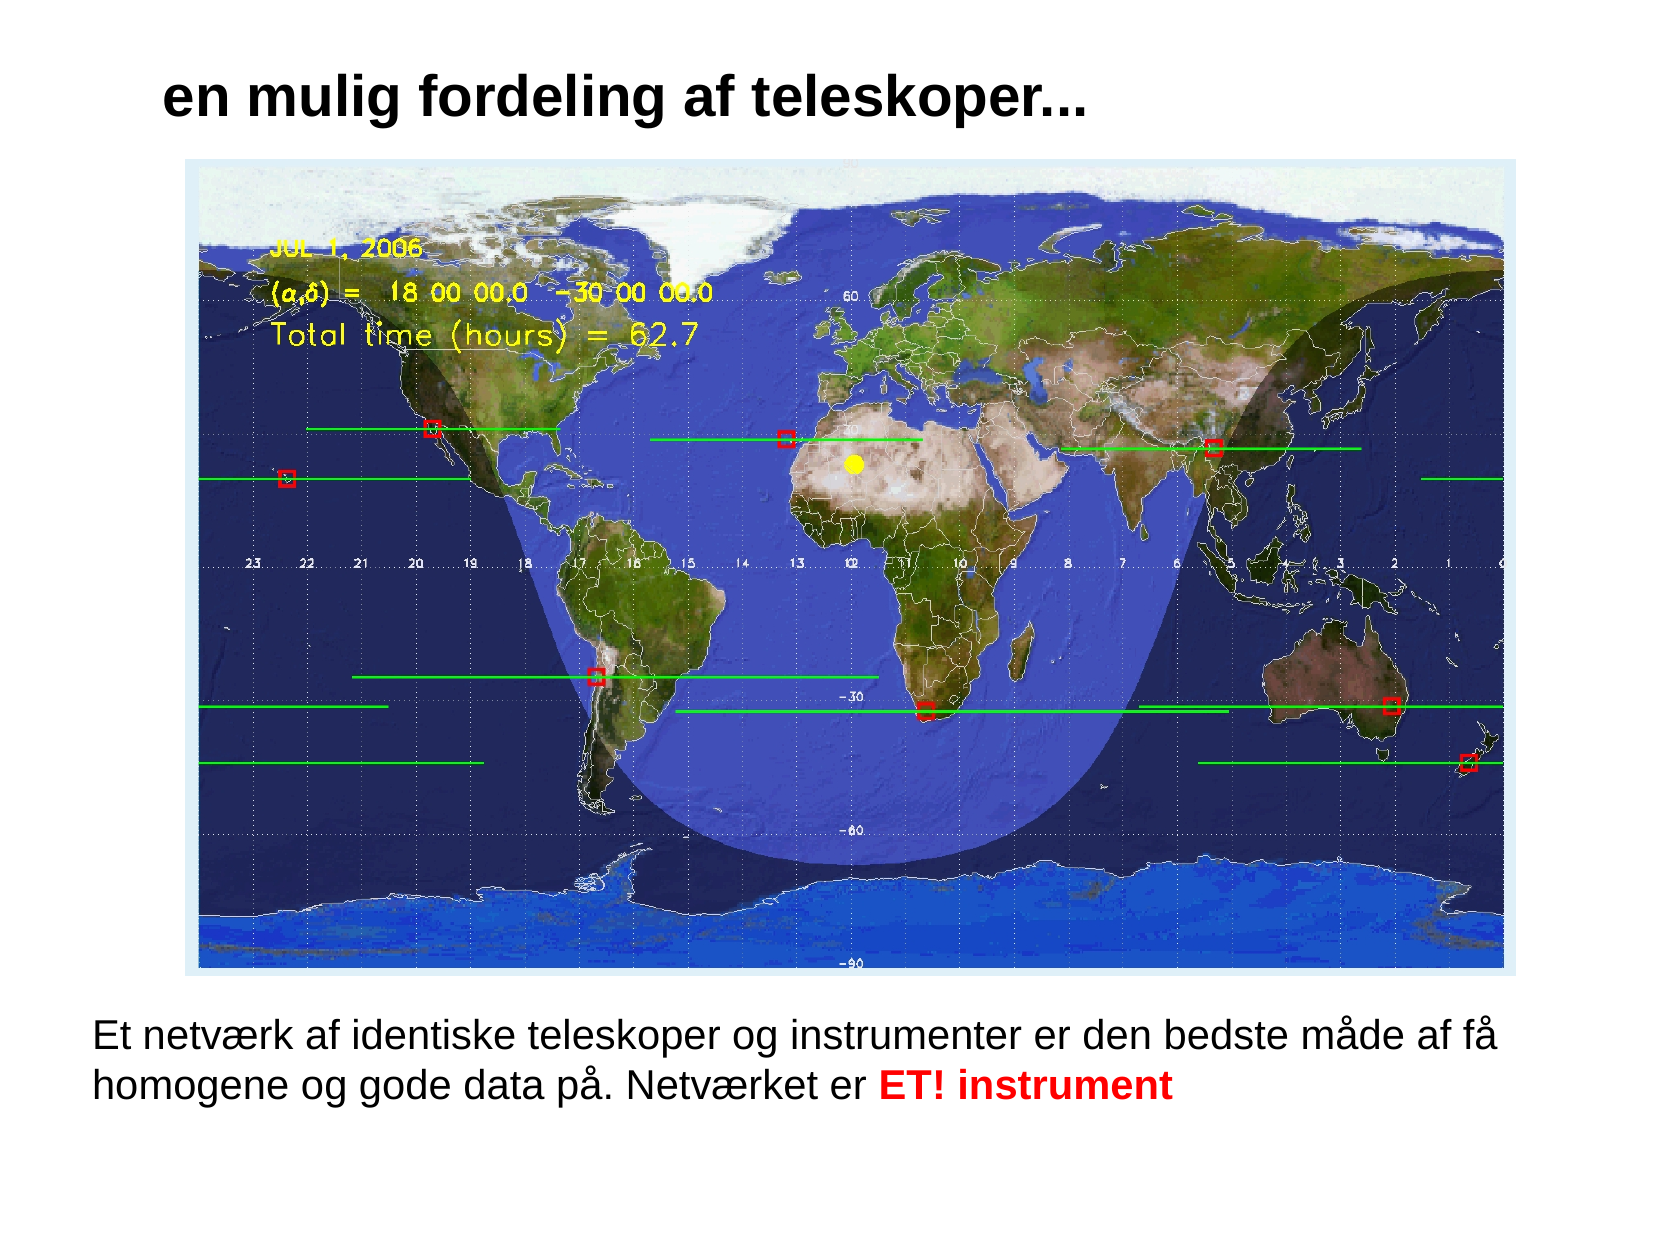

en mulig fordeling af teleskoper...
Et netværk af identiske teleskoper og instrumenter er den bedste måde af få
homogene og gode data på. Netværket er ET! instrument